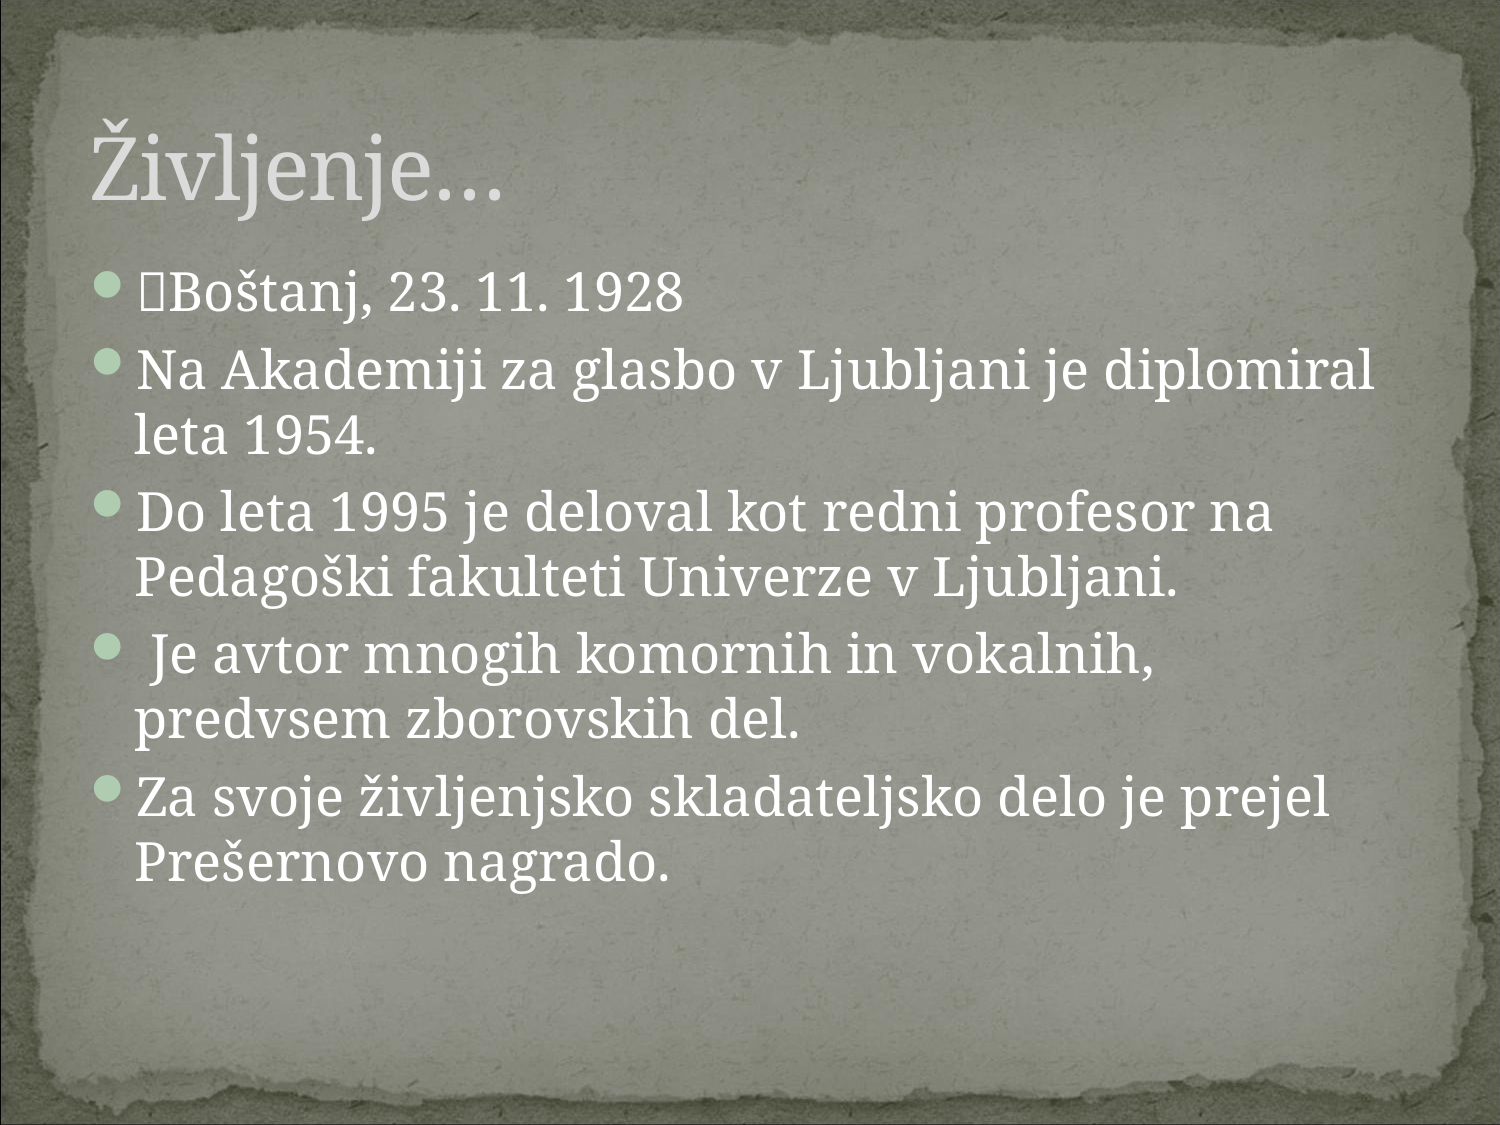

Življenje…
# Boštanj, 23. 11. 1928
Na Akademiji za glasbo v Ljubljani je diplomiral leta 1954.
Do leta 1995 je deloval kot redni profesor na Pedagoški fakulteti Univerze v Ljubljani.
 Je avtor mnogih komornih in vokalnih, predvsem zborovskih del.
Za svoje življenjsko skladateljsko delo je prejel Prešernovo nagrado.